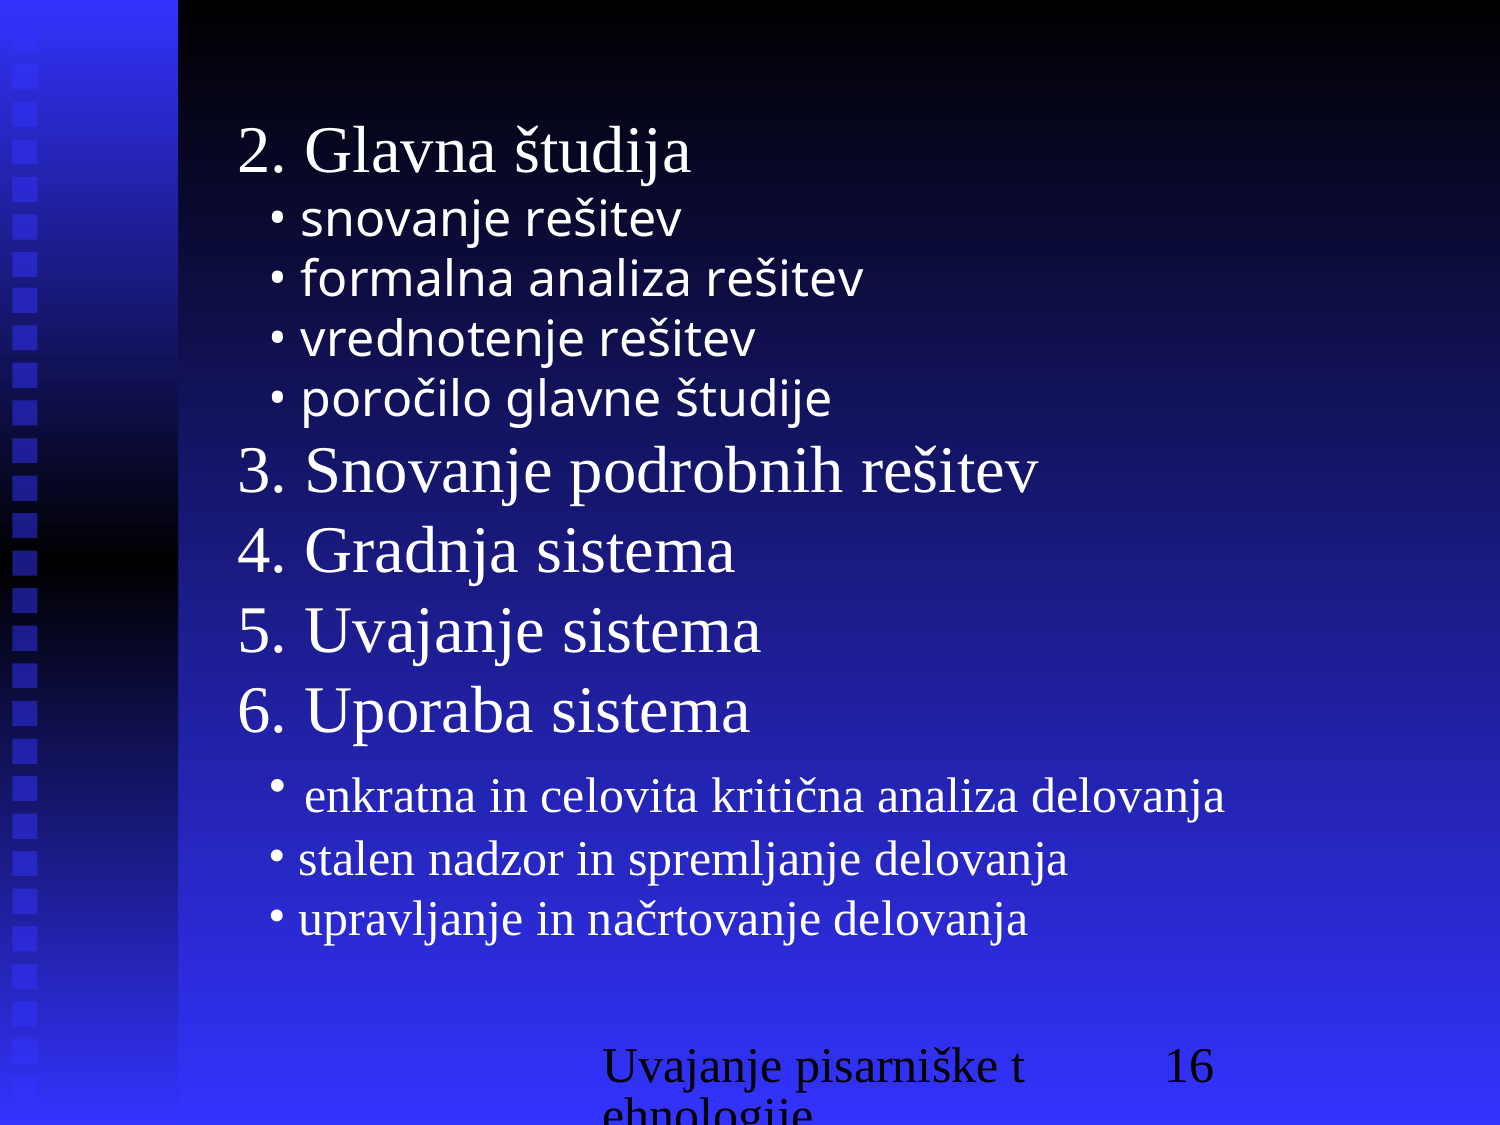

2. Glavna študija
 snovanje rešitev
 formalna analiza rešitev
 vrednotenje rešitev
 poročilo glavne študije
3. Snovanje podrobnih rešitev
4. Gradnja sistema
5. Uvajanje sistema
6. Uporaba sistema
 enkratna in celovita kritična analiza delovanja
 stalen nadzor in spremljanje delovanja
 upravljanje in načrtovanje delovanja
Uvajanje pisarniške tehnologije
16